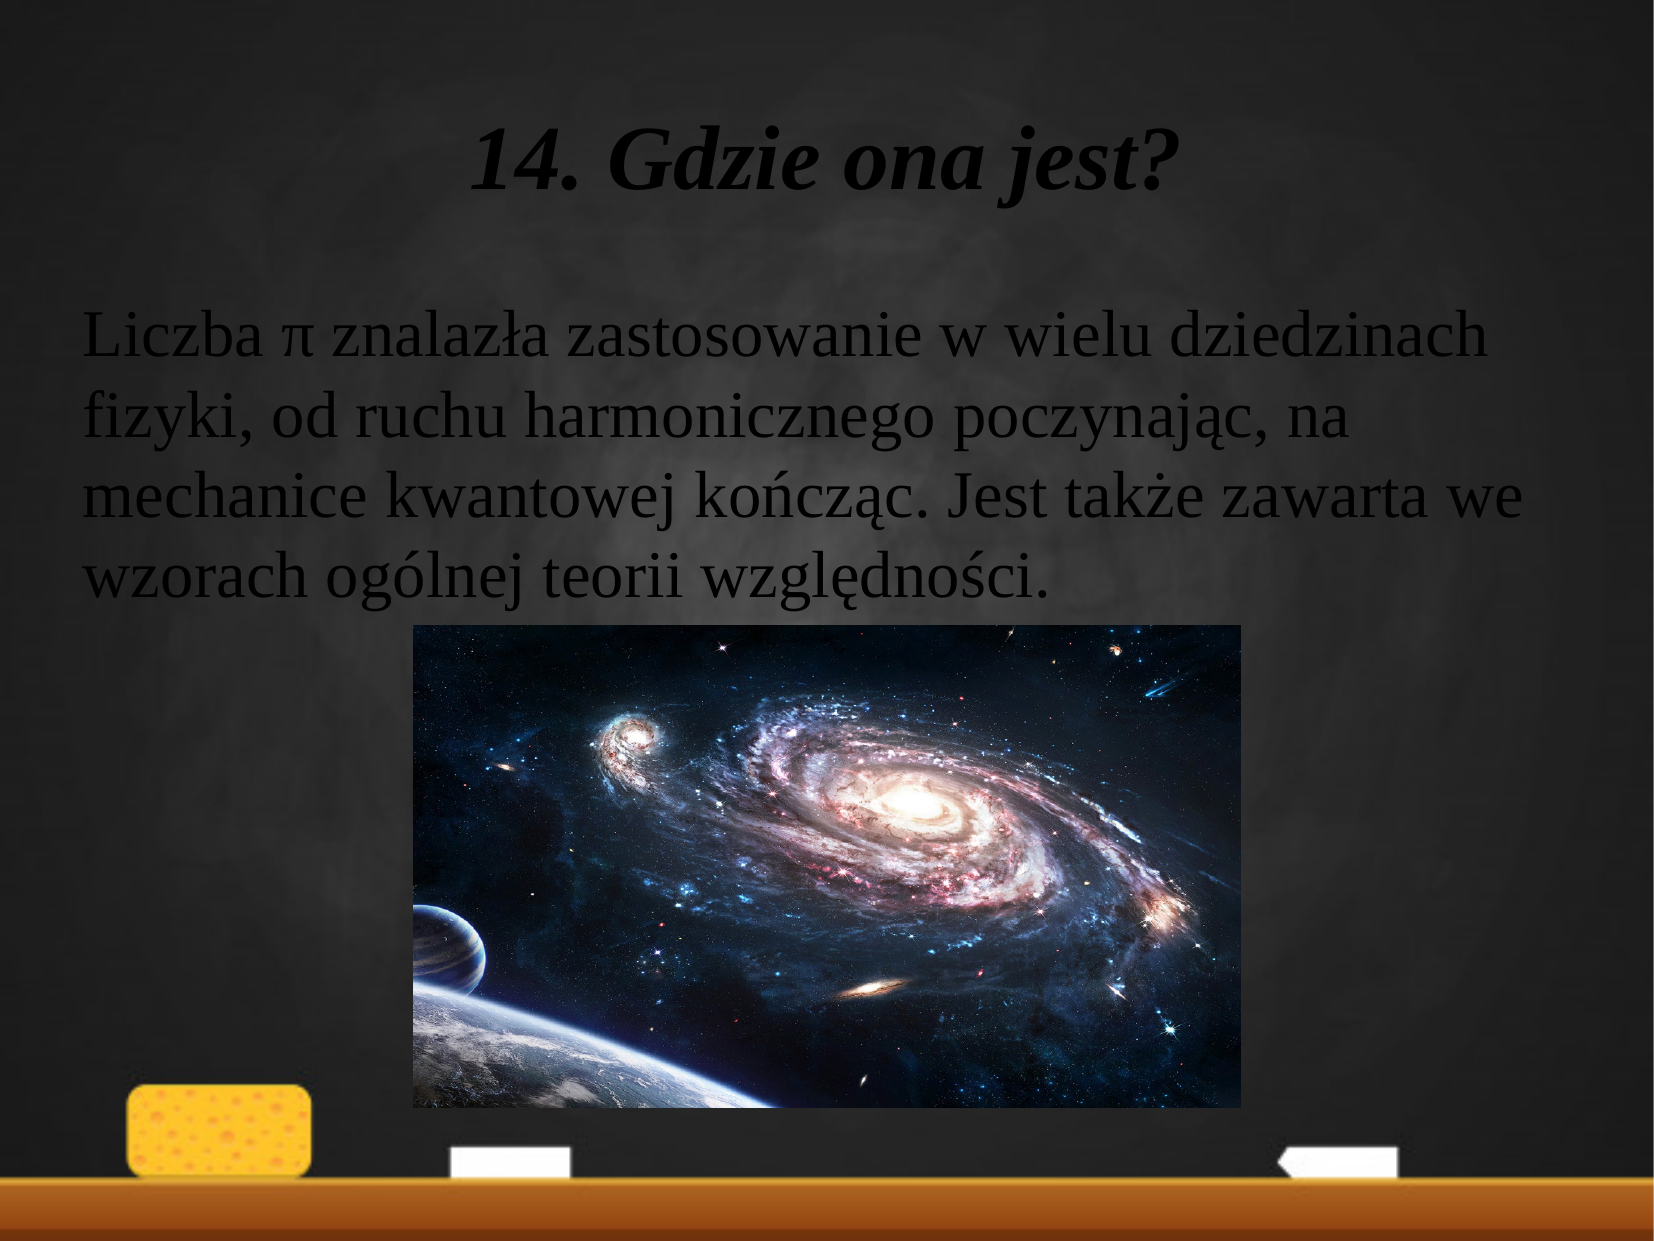

# 14. Gdzie ona jest?
Liczba π znalazła zastosowanie w wielu dziedzinach fizyki, od ruchu harmonicznego poczynając, na mechanice kwantowej kończąc. Jest także zawarta we wzorach ogólnej teorii względności.